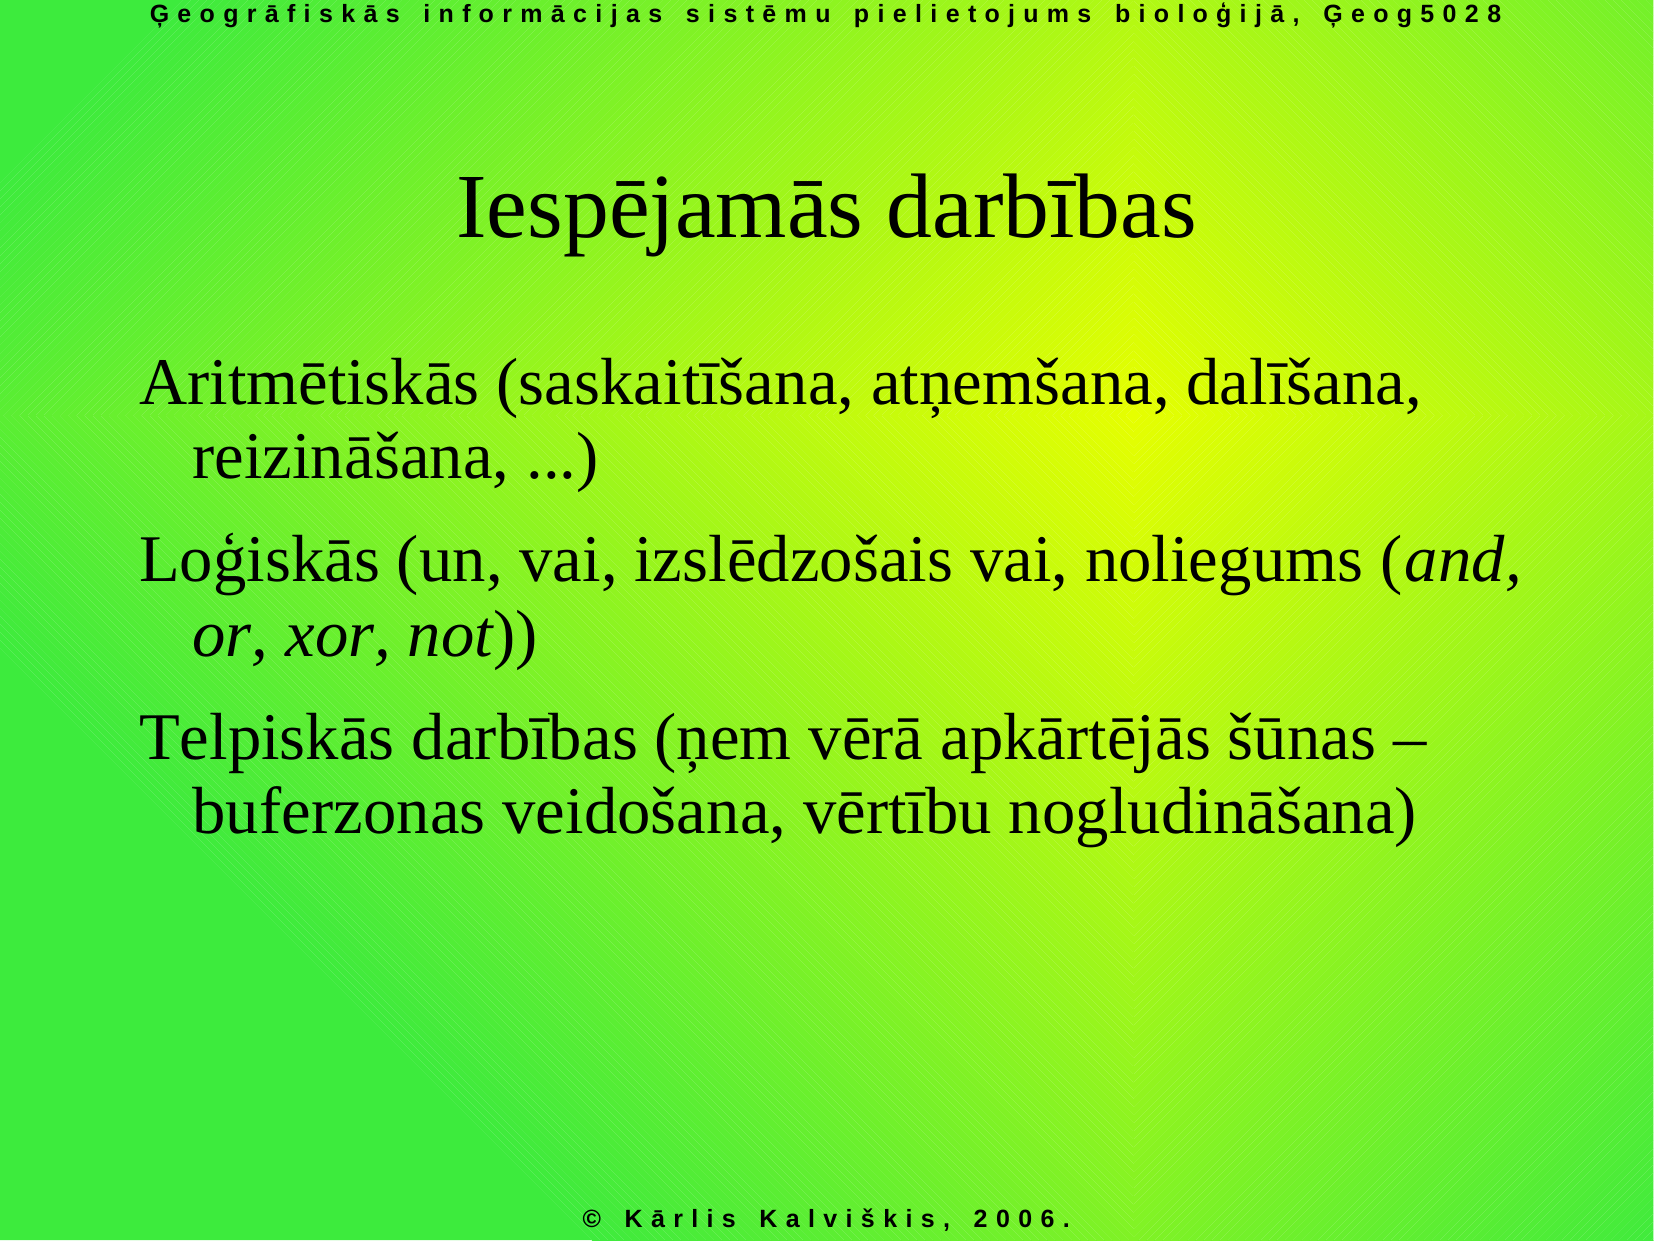

# Iespējamās darbības
Aritmētiskās (saskaitīšana, atņemšana, dalīšana, reizināšana, ...)
Loģiskās (un, vai, izslēdzošais vai, noliegums (and, or, xor, not))
Telpiskās darbības (ņem vērā apkārtējās šūnas – buferzonas veidošana, vērtību nogludināšana)